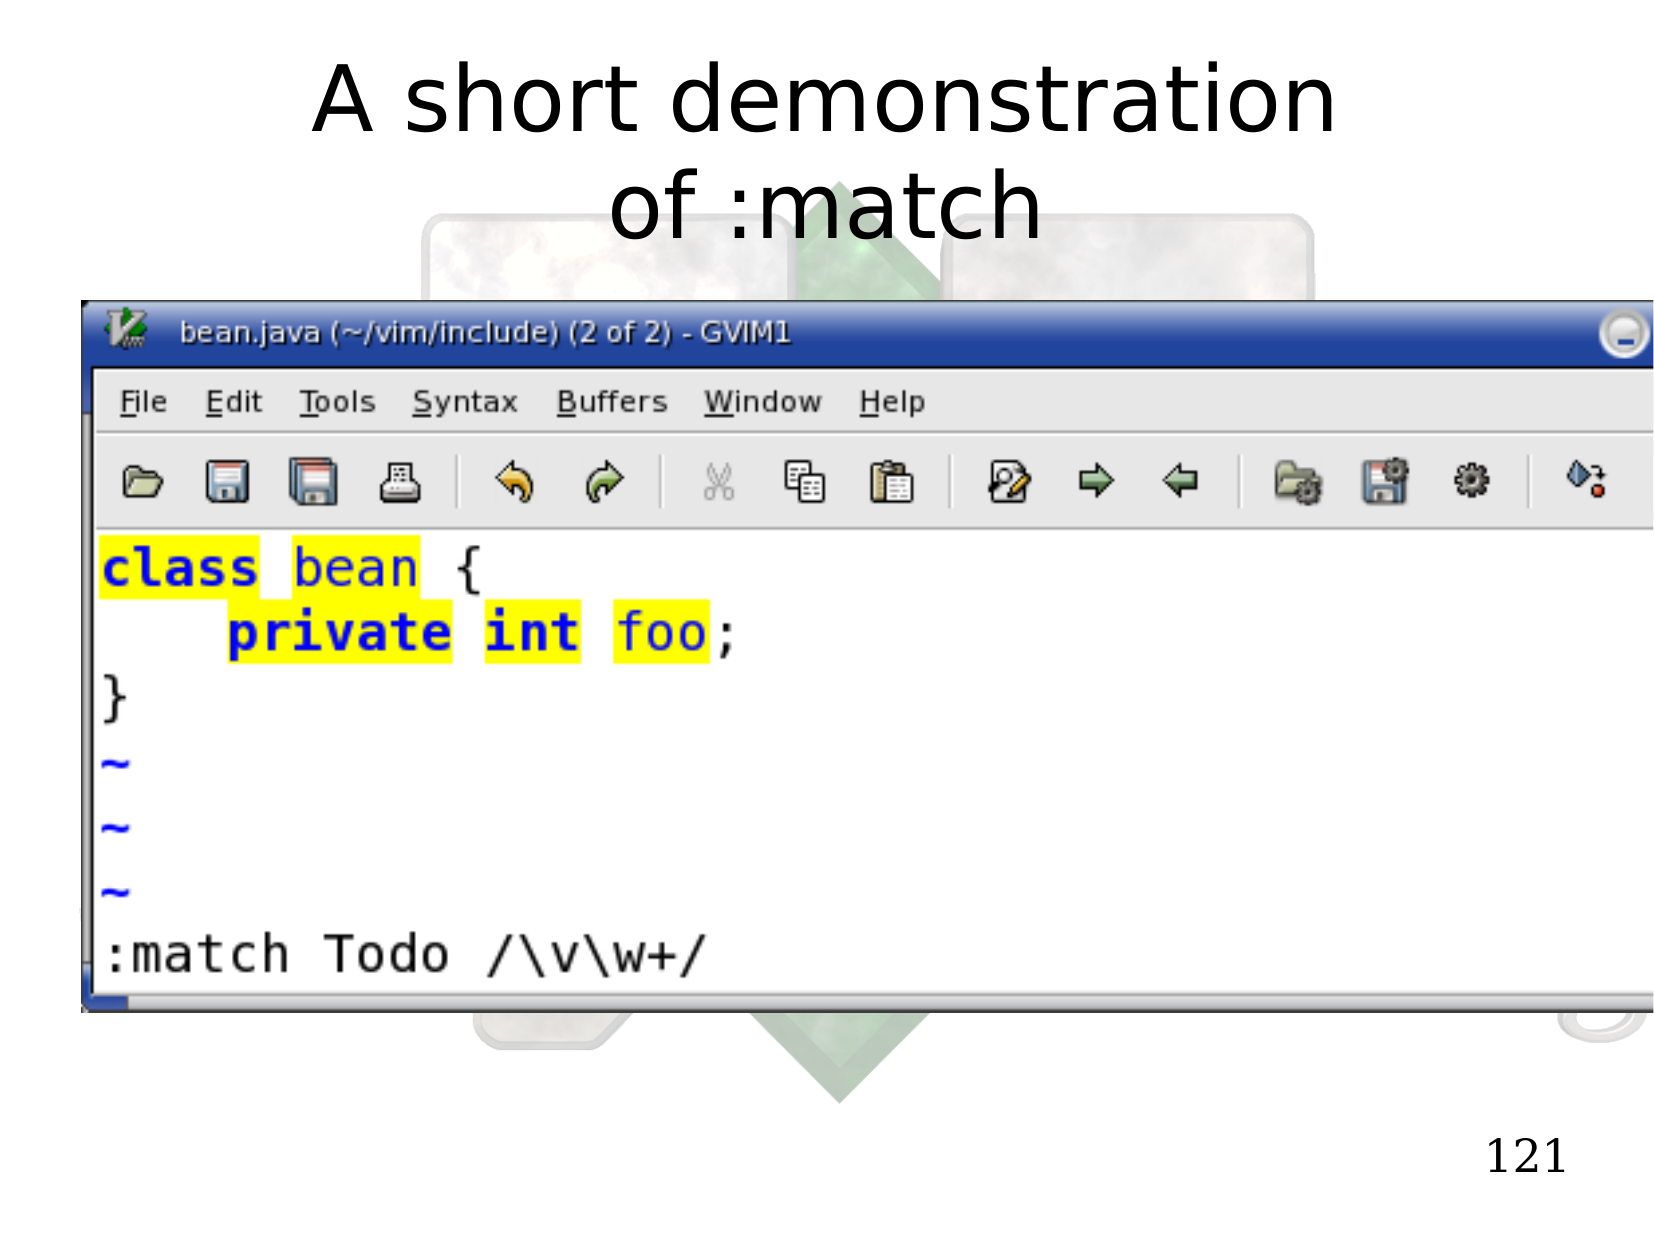

# A short demonstration of :match
121